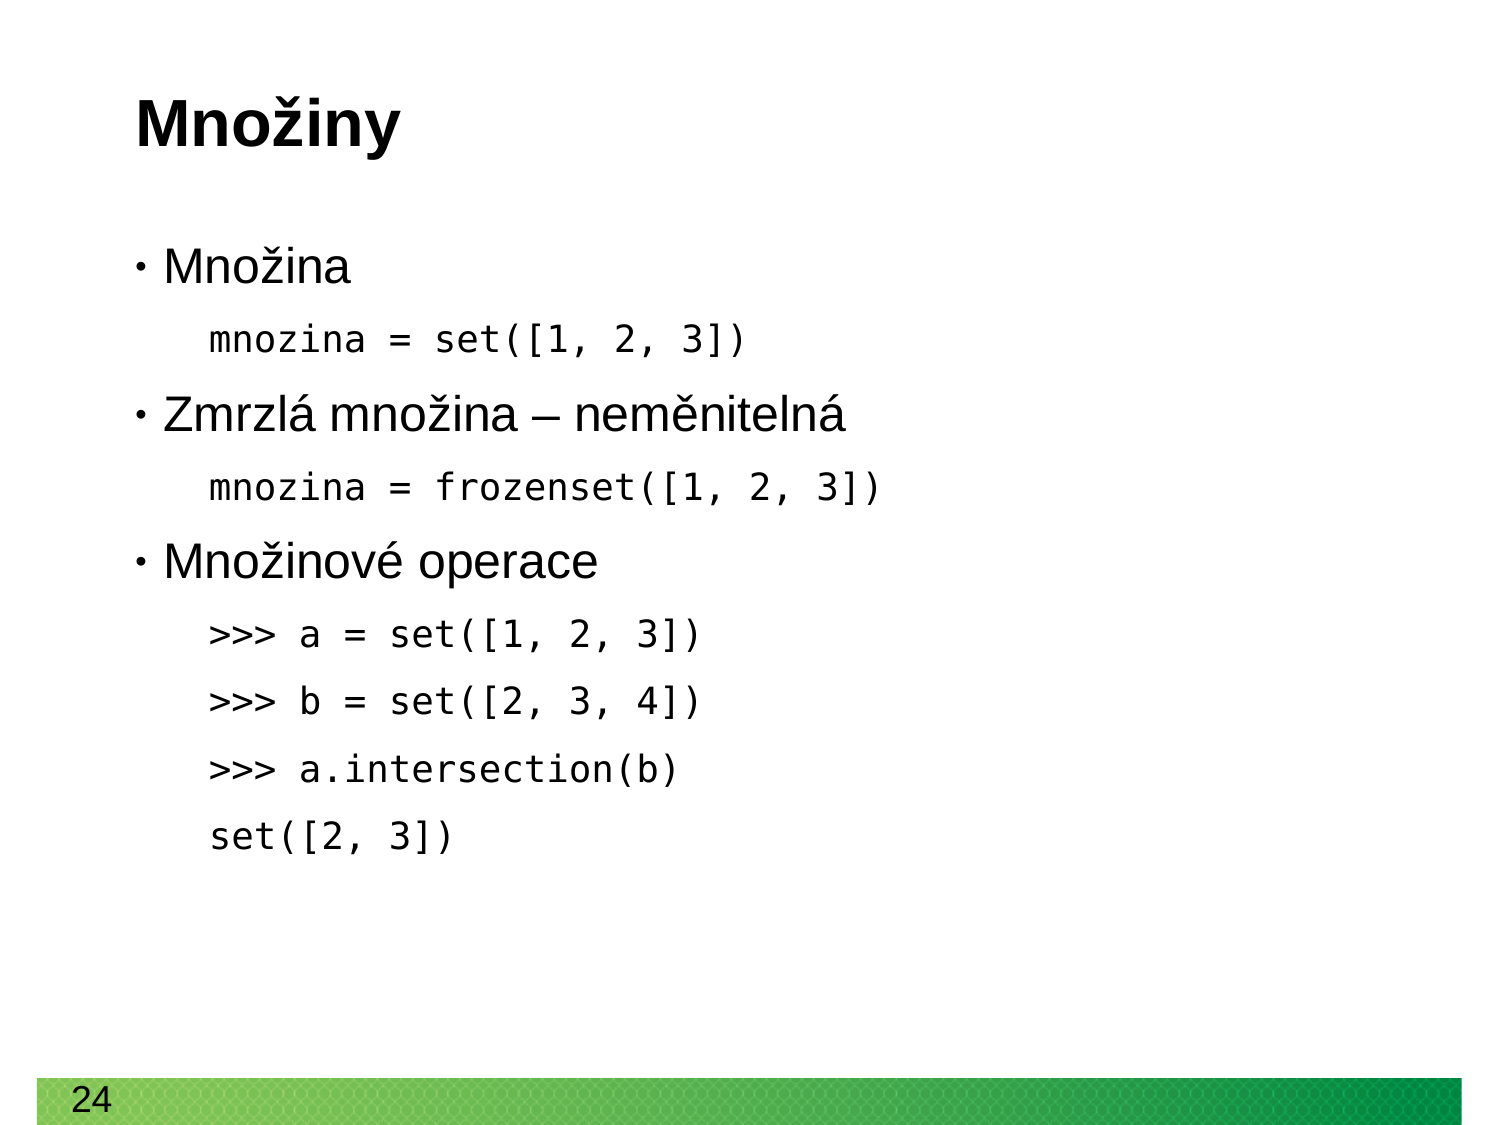

# Množiny
Množina
mnozina = set([1, 2, 3])
Zmrzlá množina – neměnitelná
mnozina = frozenset([1, 2, 3])
Množinové operace
>>> a = set([1, 2, 3])
>>> b = set([2, 3, 4])
>>> a.intersection(b)
set([2, 3])